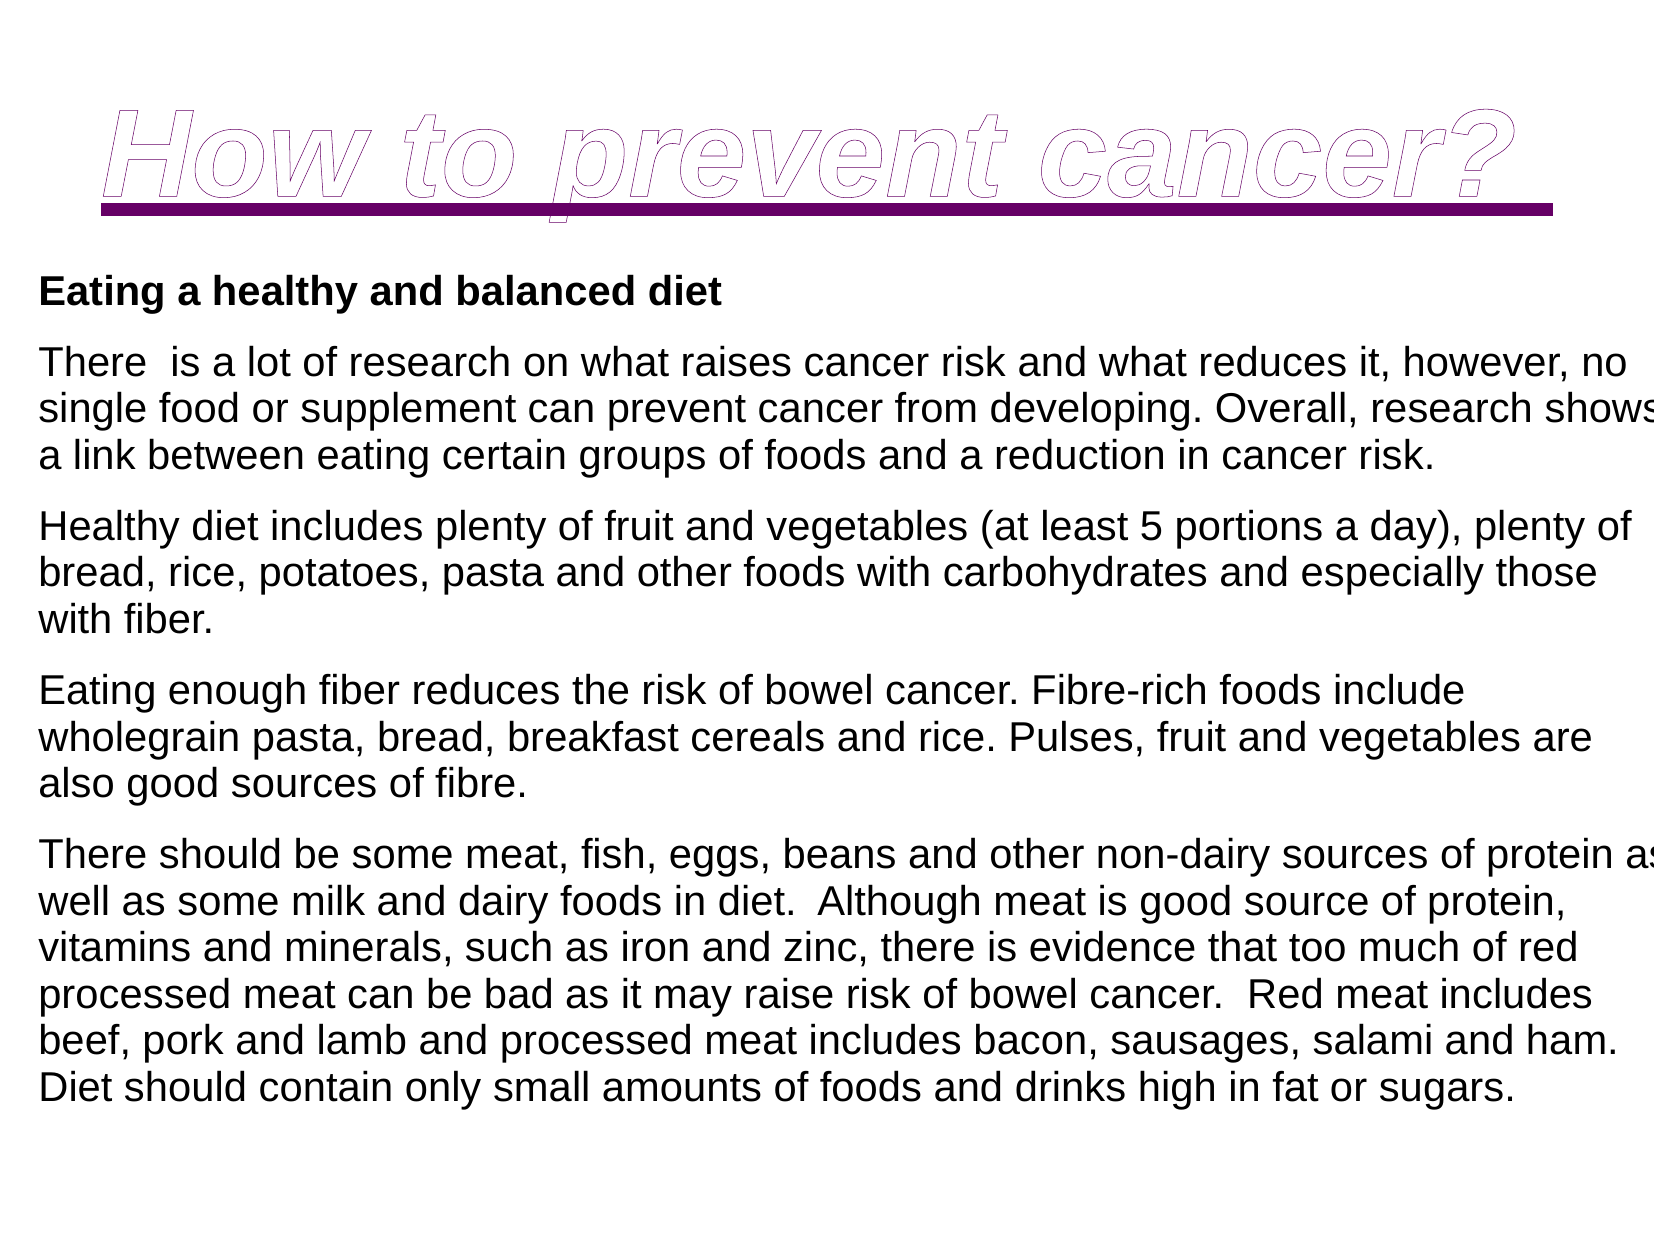

# How to prevent cancer?
Eating a healthy and balanced diet
There  is a lot of research on what raises cancer risk and what reduces it, however, no single food or supplement can prevent cancer from developing. Overall, research shows a link between eating certain groups of foods and a reduction in cancer risk.
Healthy diet includes plenty of fruit and vegetables (at least 5 portions a day), plenty of bread, rice, potatoes, pasta and other foods with carbohydrates and especially those with fiber.
Eating enough fiber reduces the risk of bowel cancer. Fibre-rich foods include wholegrain pasta, bread, breakfast cereals and rice. Pulses, fruit and vegetables are also good sources of fibre.
There should be some meat, fish, eggs, beans and other non-dairy sources of protein as well as some milk and dairy foods in diet.  Although meat is good source of protein, vitamins and minerals, such as iron and zinc, there is evidence that too much of red processed meat can be bad as it may raise risk of bowel cancer.  Red meat includes beef, pork and lamb and processed meat includes bacon, sausages, salami and ham. Diet should contain only small amounts of foods and drinks high in fat or sugars.